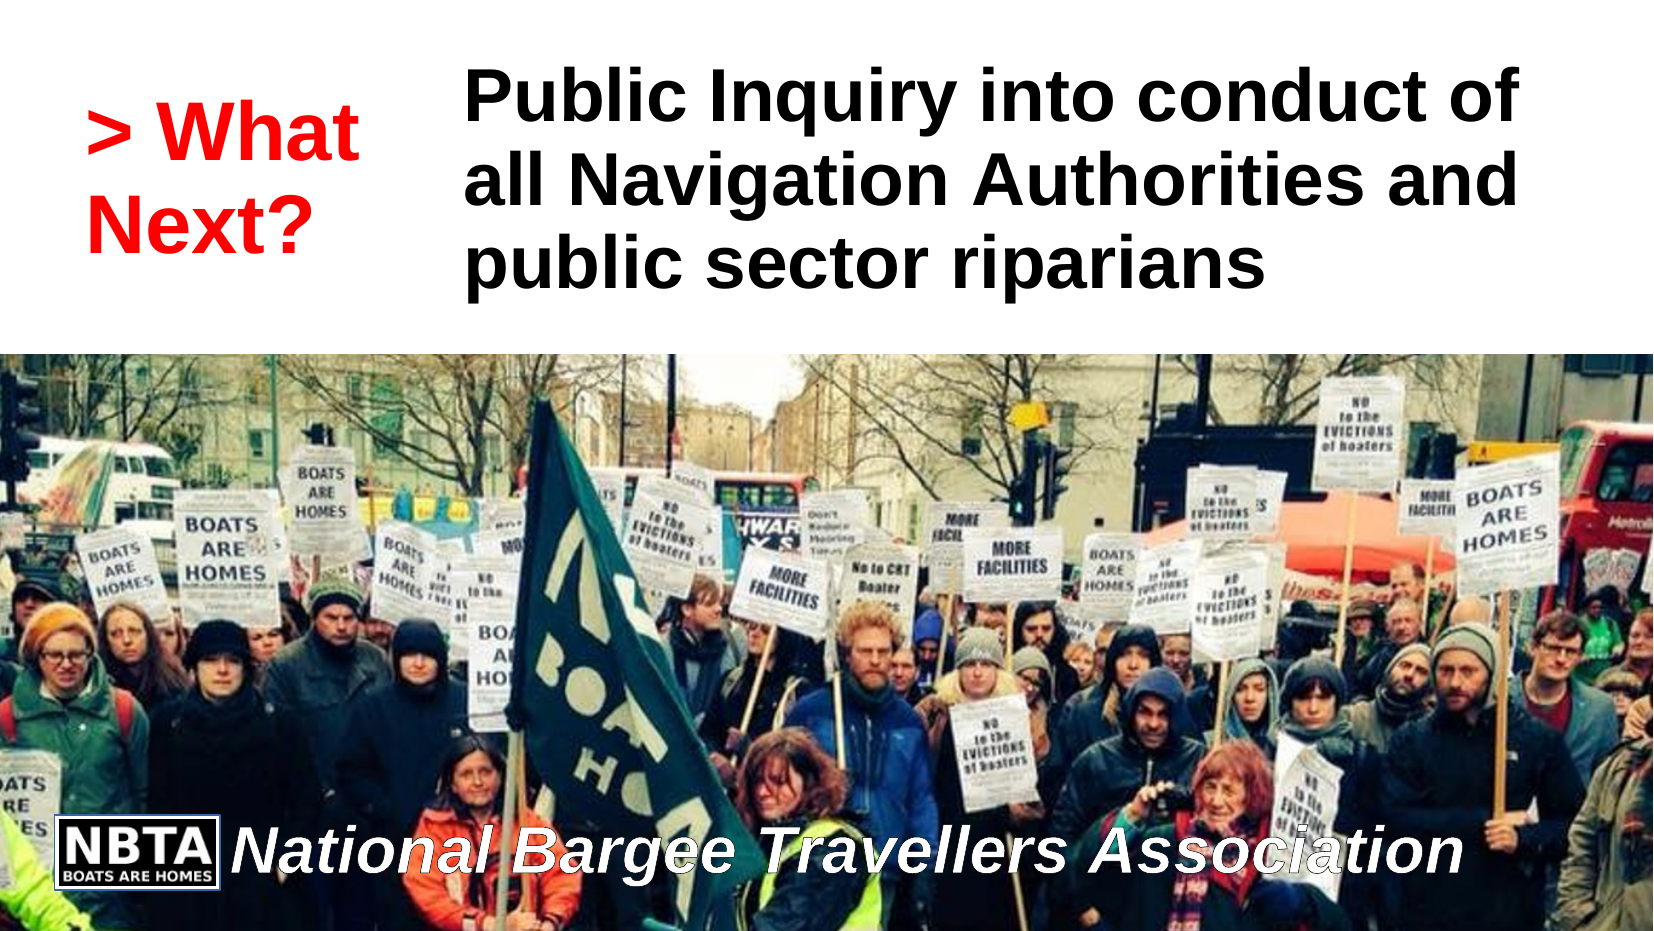

Public Inquiry into conduct of all Navigation Authorities and public sector riparians
> What
Next?
National Bargee Travellers Association